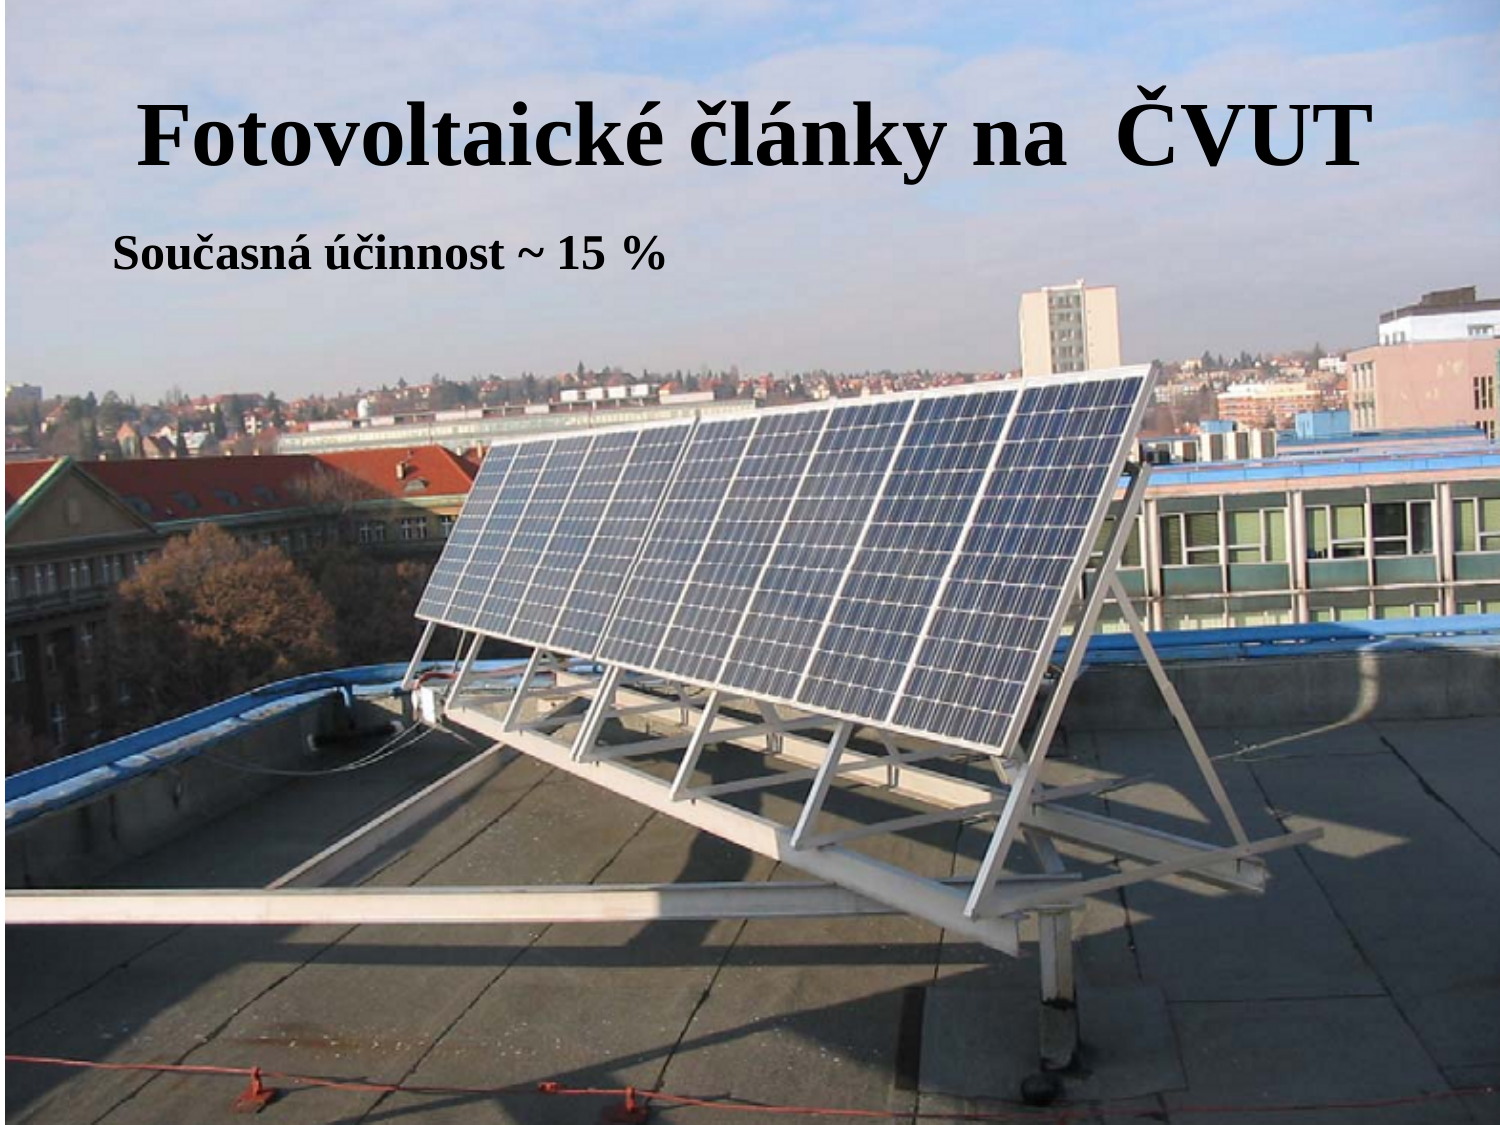

Fotovoltaické články na ČVUT
#
Současná účinnost ~ 15 %